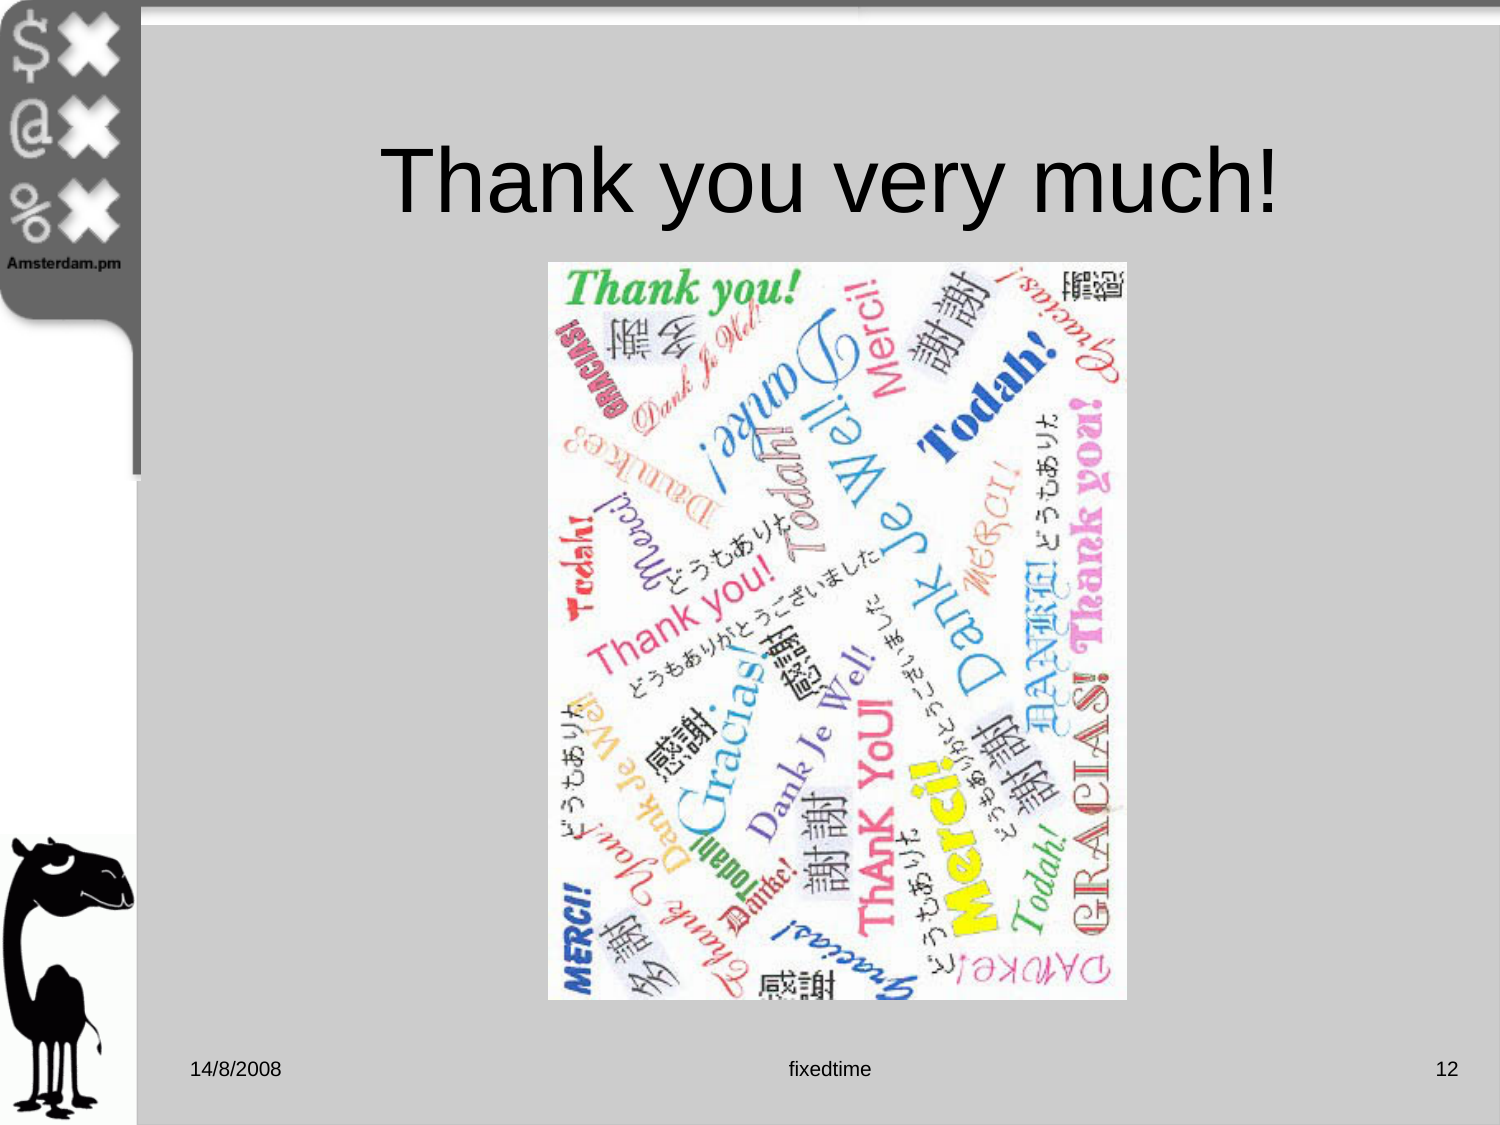

# Thank you very much!
14/8/2008
fixedtime
12